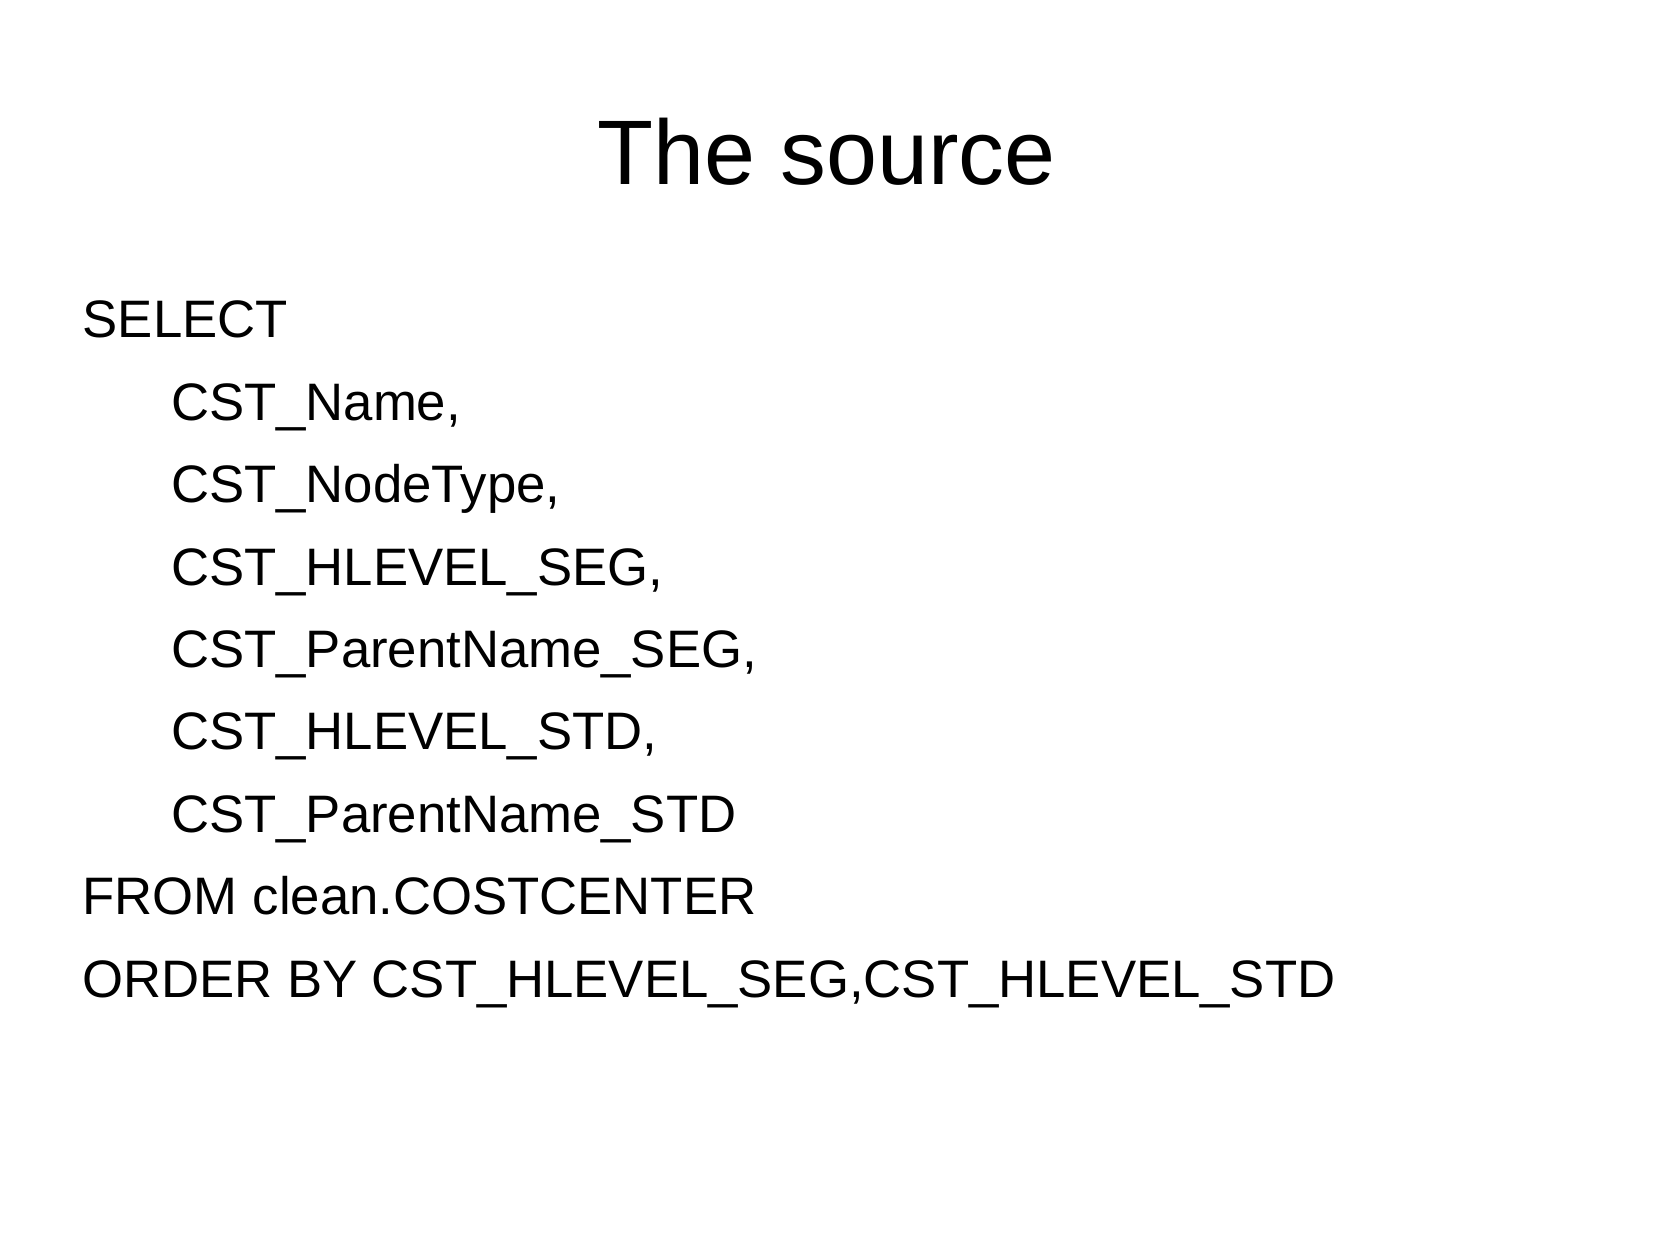

# The source
SELECT
 CST_Name,
 CST_NodeType,
 CST_HLEVEL_SEG,
 CST_ParentName_SEG,
 CST_HLEVEL_STD,
 CST_ParentName_STD
FROM clean.COSTCENTER
ORDER BY CST_HLEVEL_SEG,CST_HLEVEL_STD